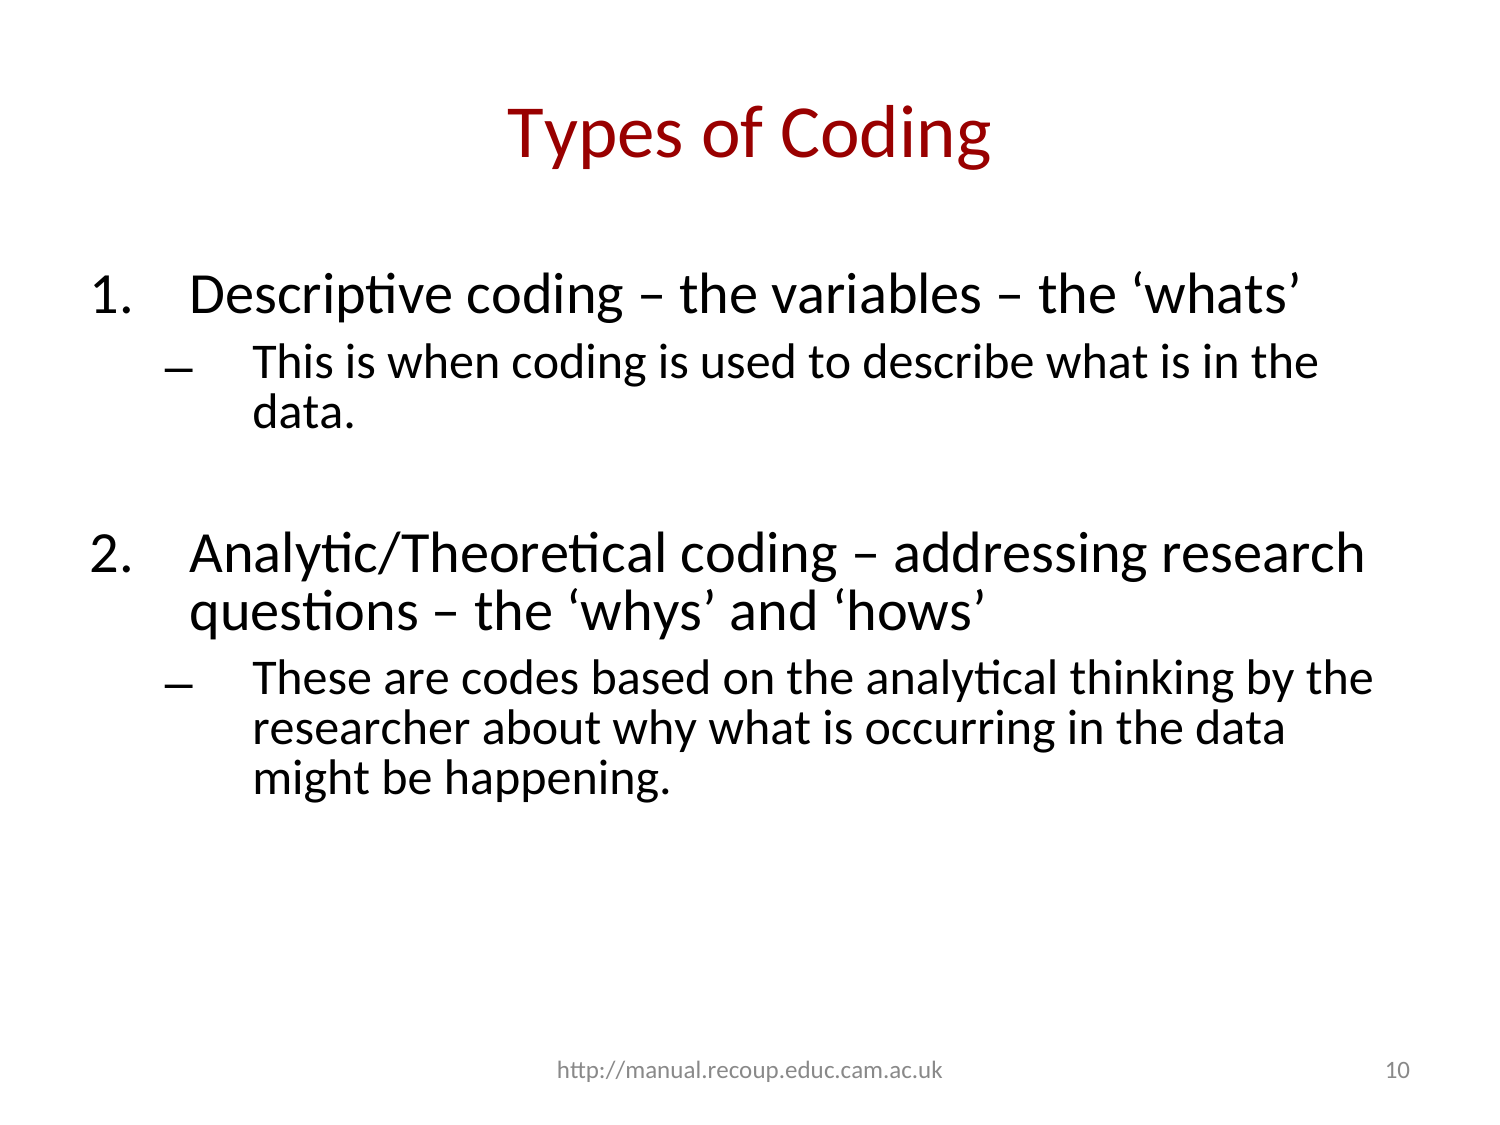

# Types of Coding
Descriptive coding – the variables – the ‘whats’
This is when coding is used to describe what is in the data.
2.	Analytic/Theoretical coding – addressing research questions – the ‘whys’ and ‘hows’
These are codes based on the analytical thinking by the researcher about why what is occurring in the data might be happening.
http://manual.recoup.educ.cam.ac.uk
10